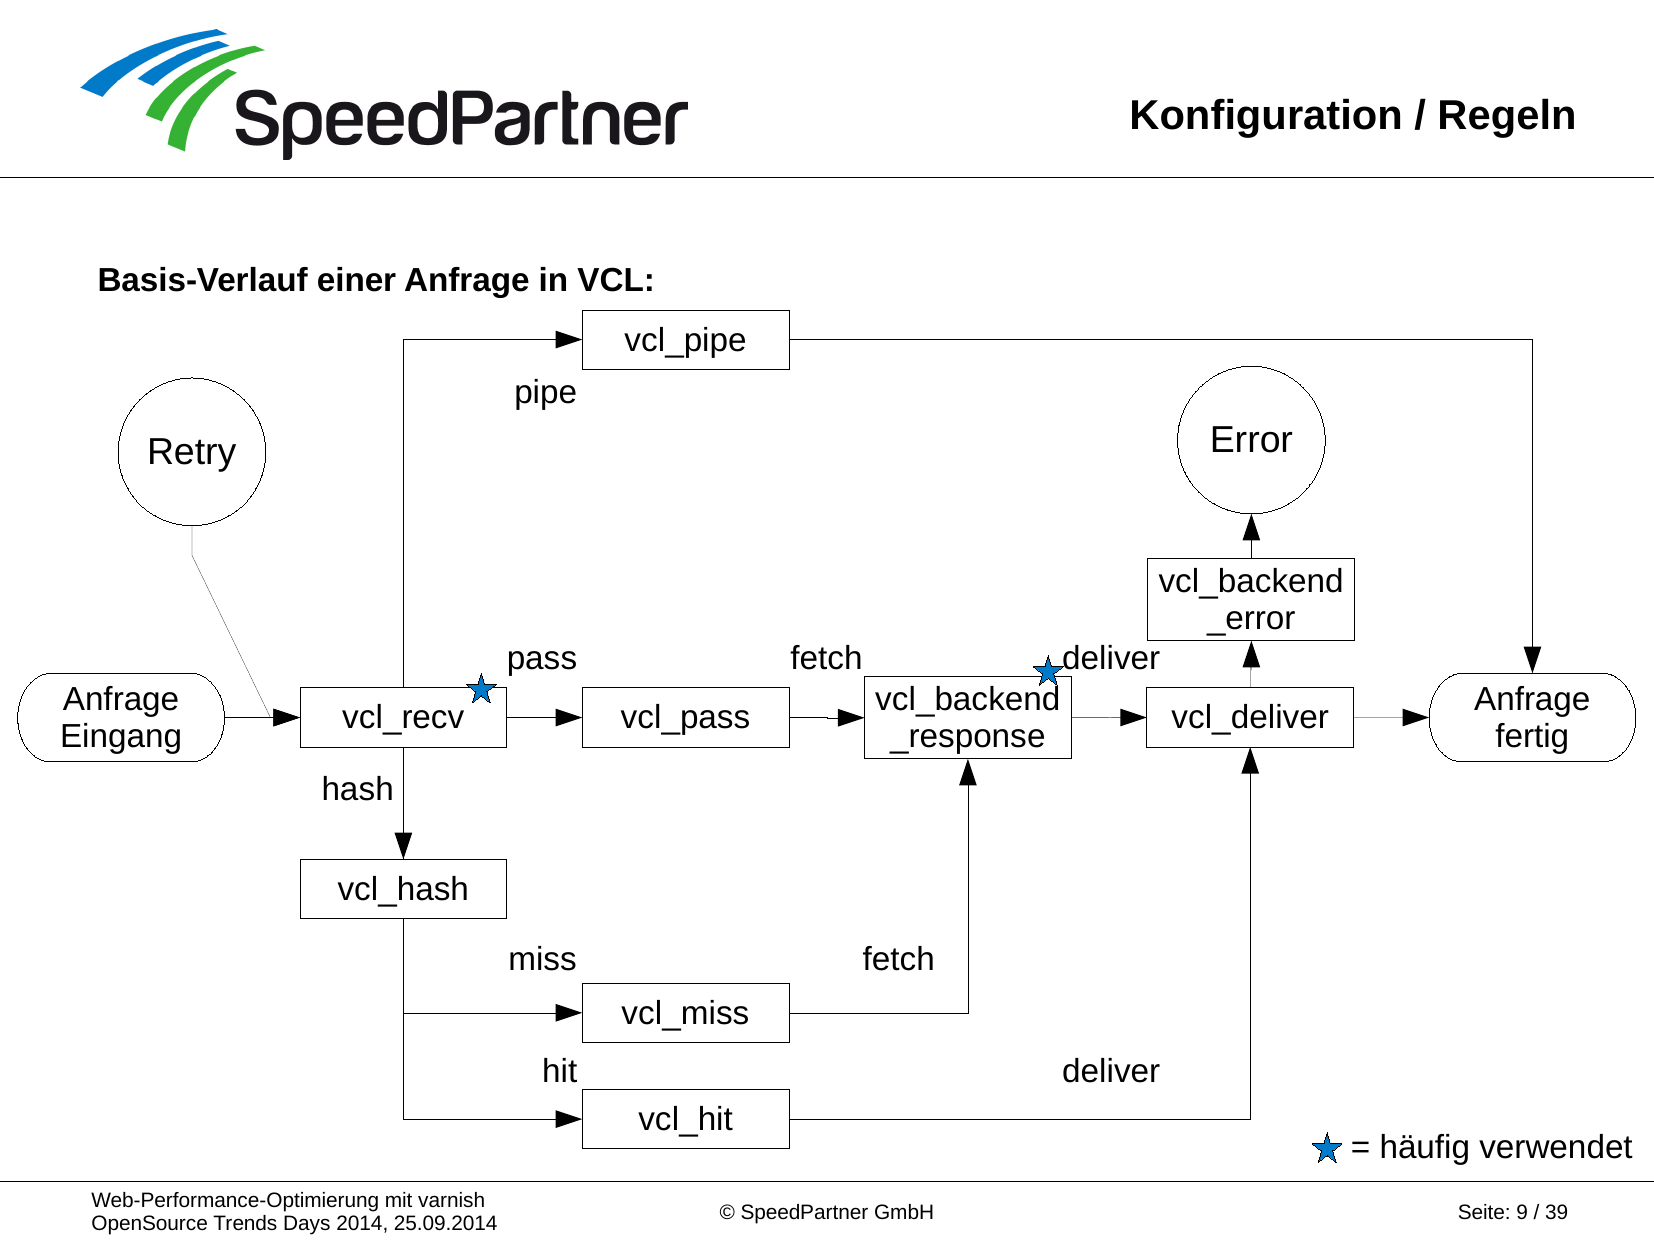

# Konfiguration / Regeln
Basis-Verlauf einer Anfrage in VCL:
vcl_pipe
pipe
Error
Retry
vcl_backend
_error
pass
fetch
deliver
Anfrage
Eingang
Anfrage
fertig
vcl_backend
_response
vcl_recv
vcl_pass
vcl_deliver
hash
vcl_hash
miss
fetch
vcl_miss
hit
deliver
vcl_hit
= häufig verwendet